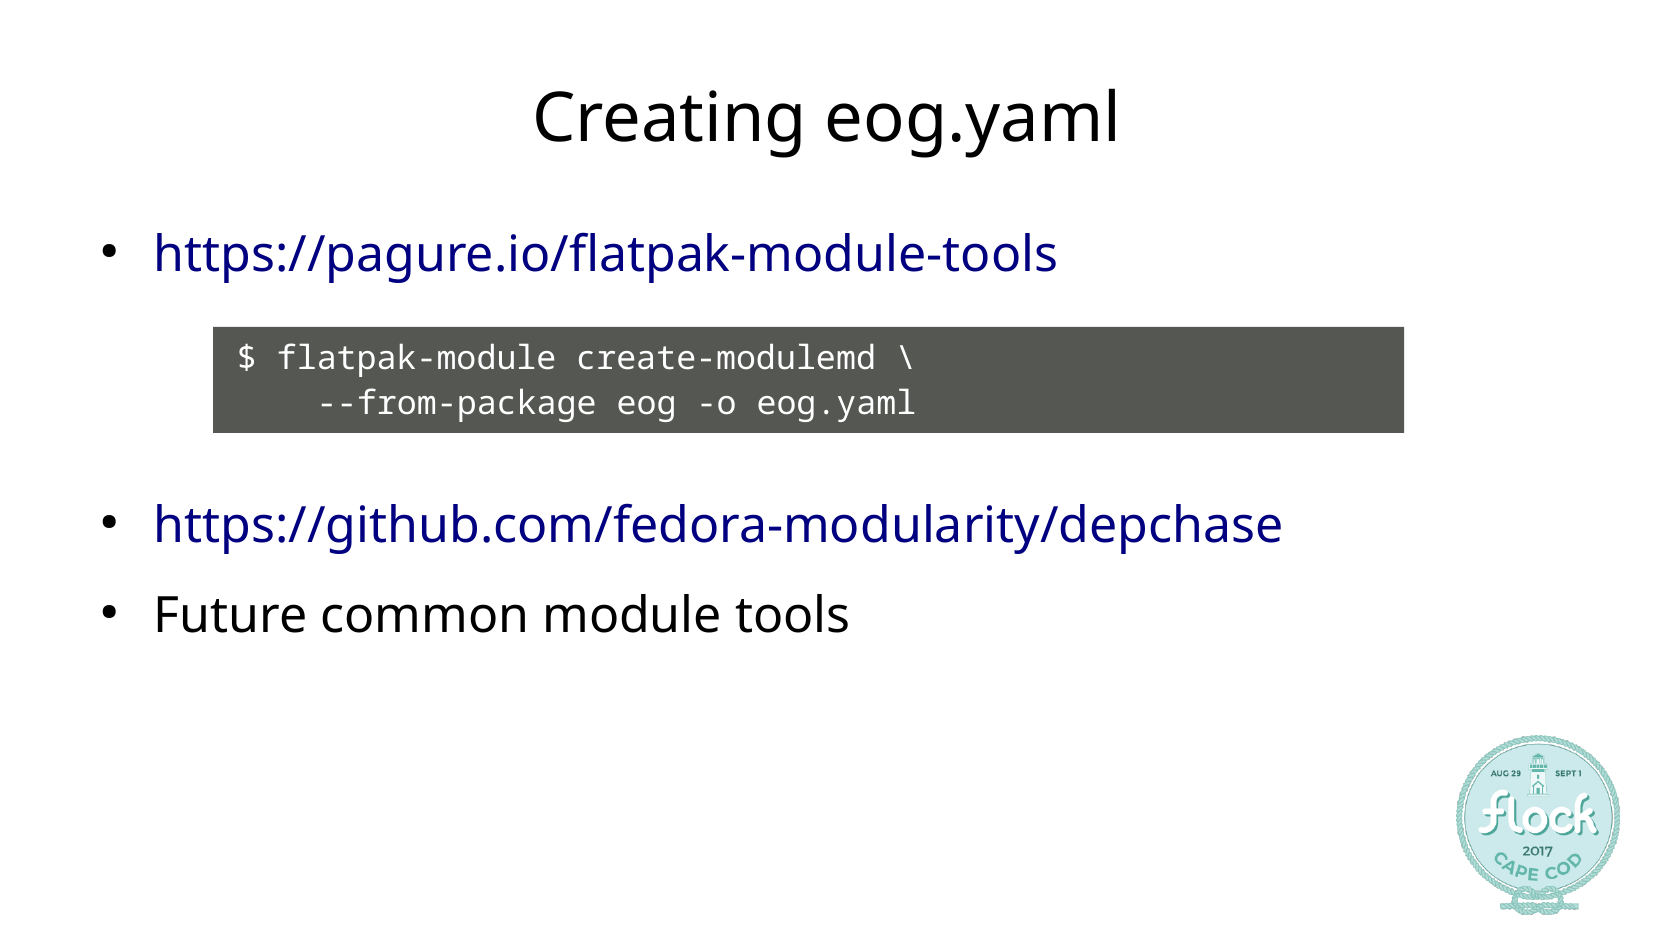

# Creating eog.yaml
https://pagure.io/flatpak-module-tools
https://github.com/fedora-modularity/depchase
Future common module tools
$ flatpak-module create-modulemd \
 --from-package eog -o eog.yaml